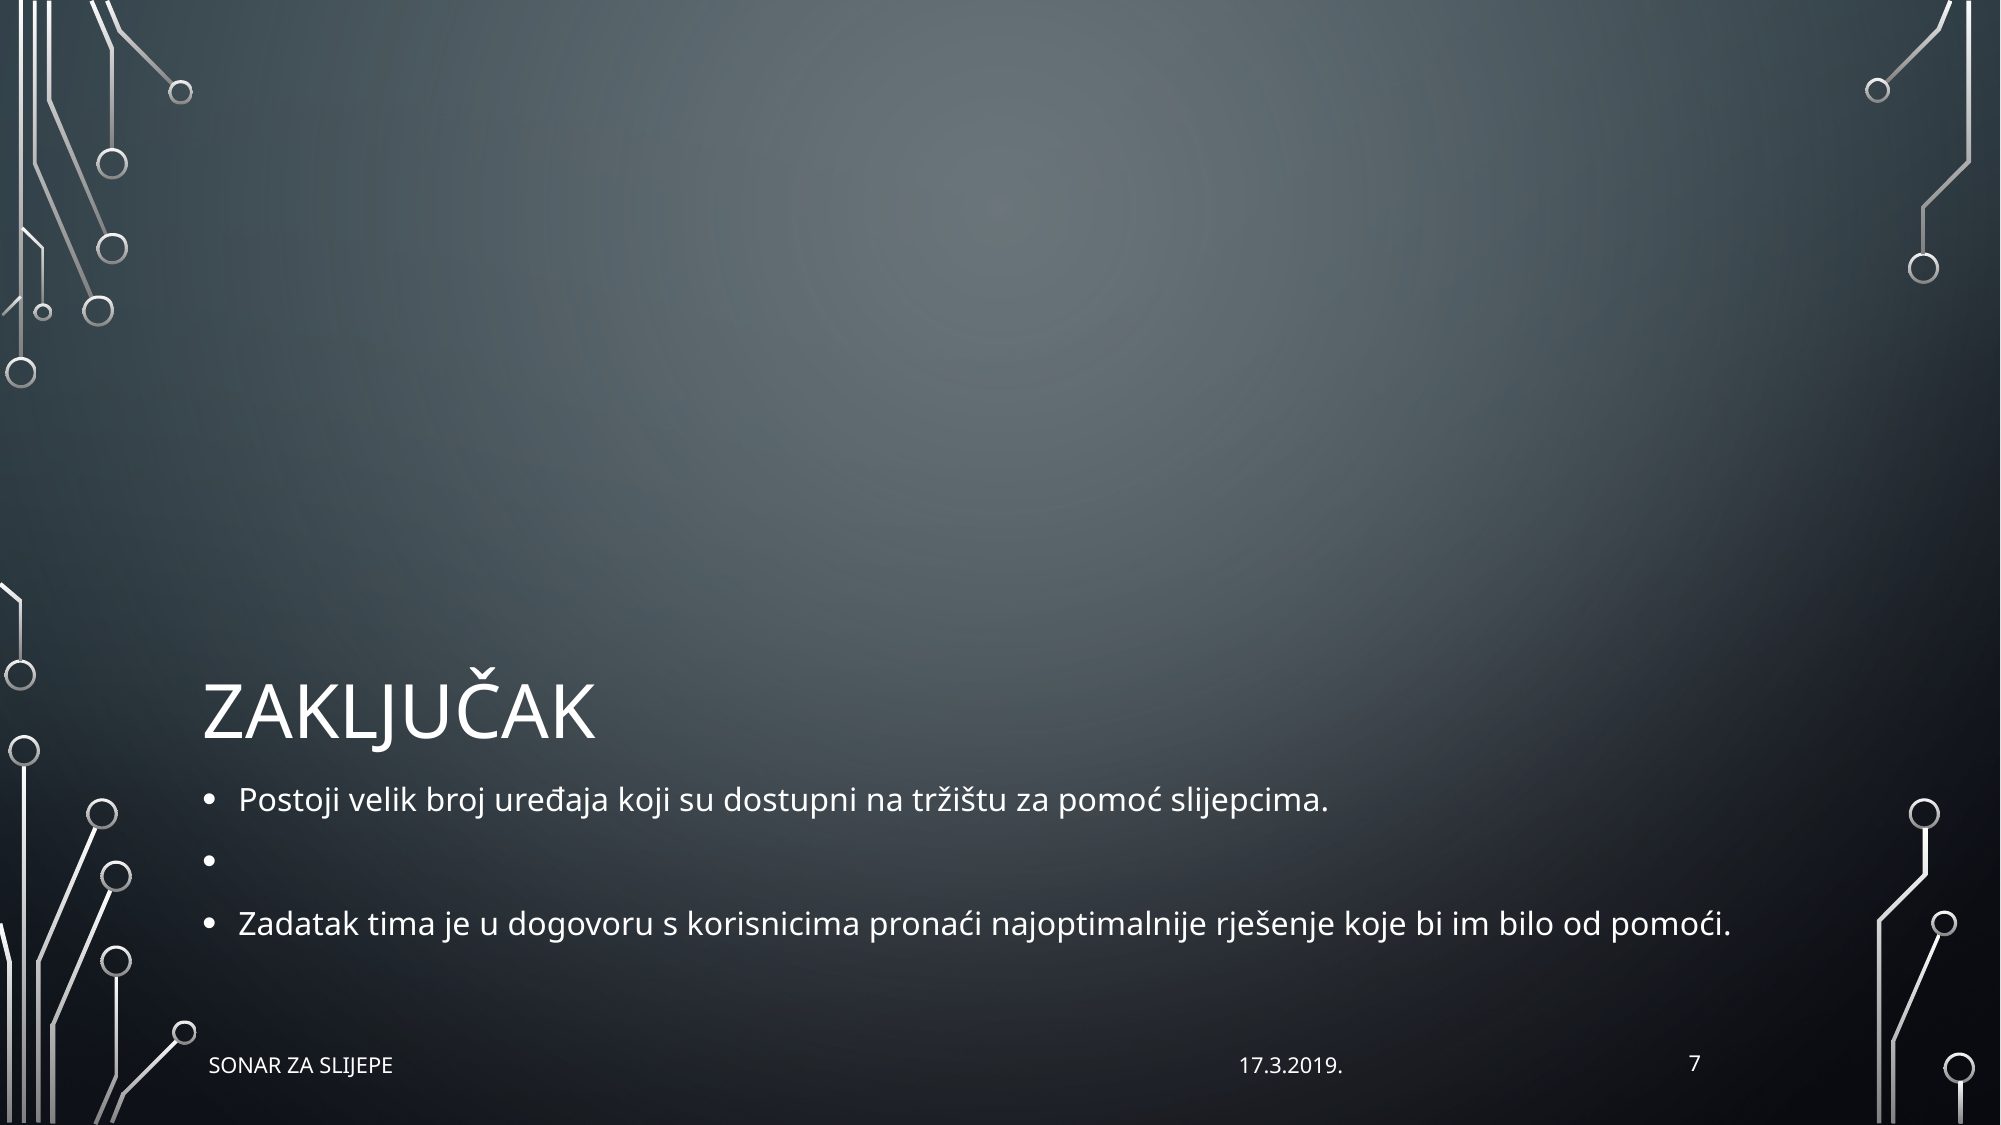

# Zaključak
Postoji velik broj uređaja koji su dostupni na tržištu za pomoć slijepcima.
Zadatak tima je u dogovoru s korisnicima pronaći najoptimalnije rješenje koje bi im bilo od pomoći.
Sonar za slijepe
17.3.2019.